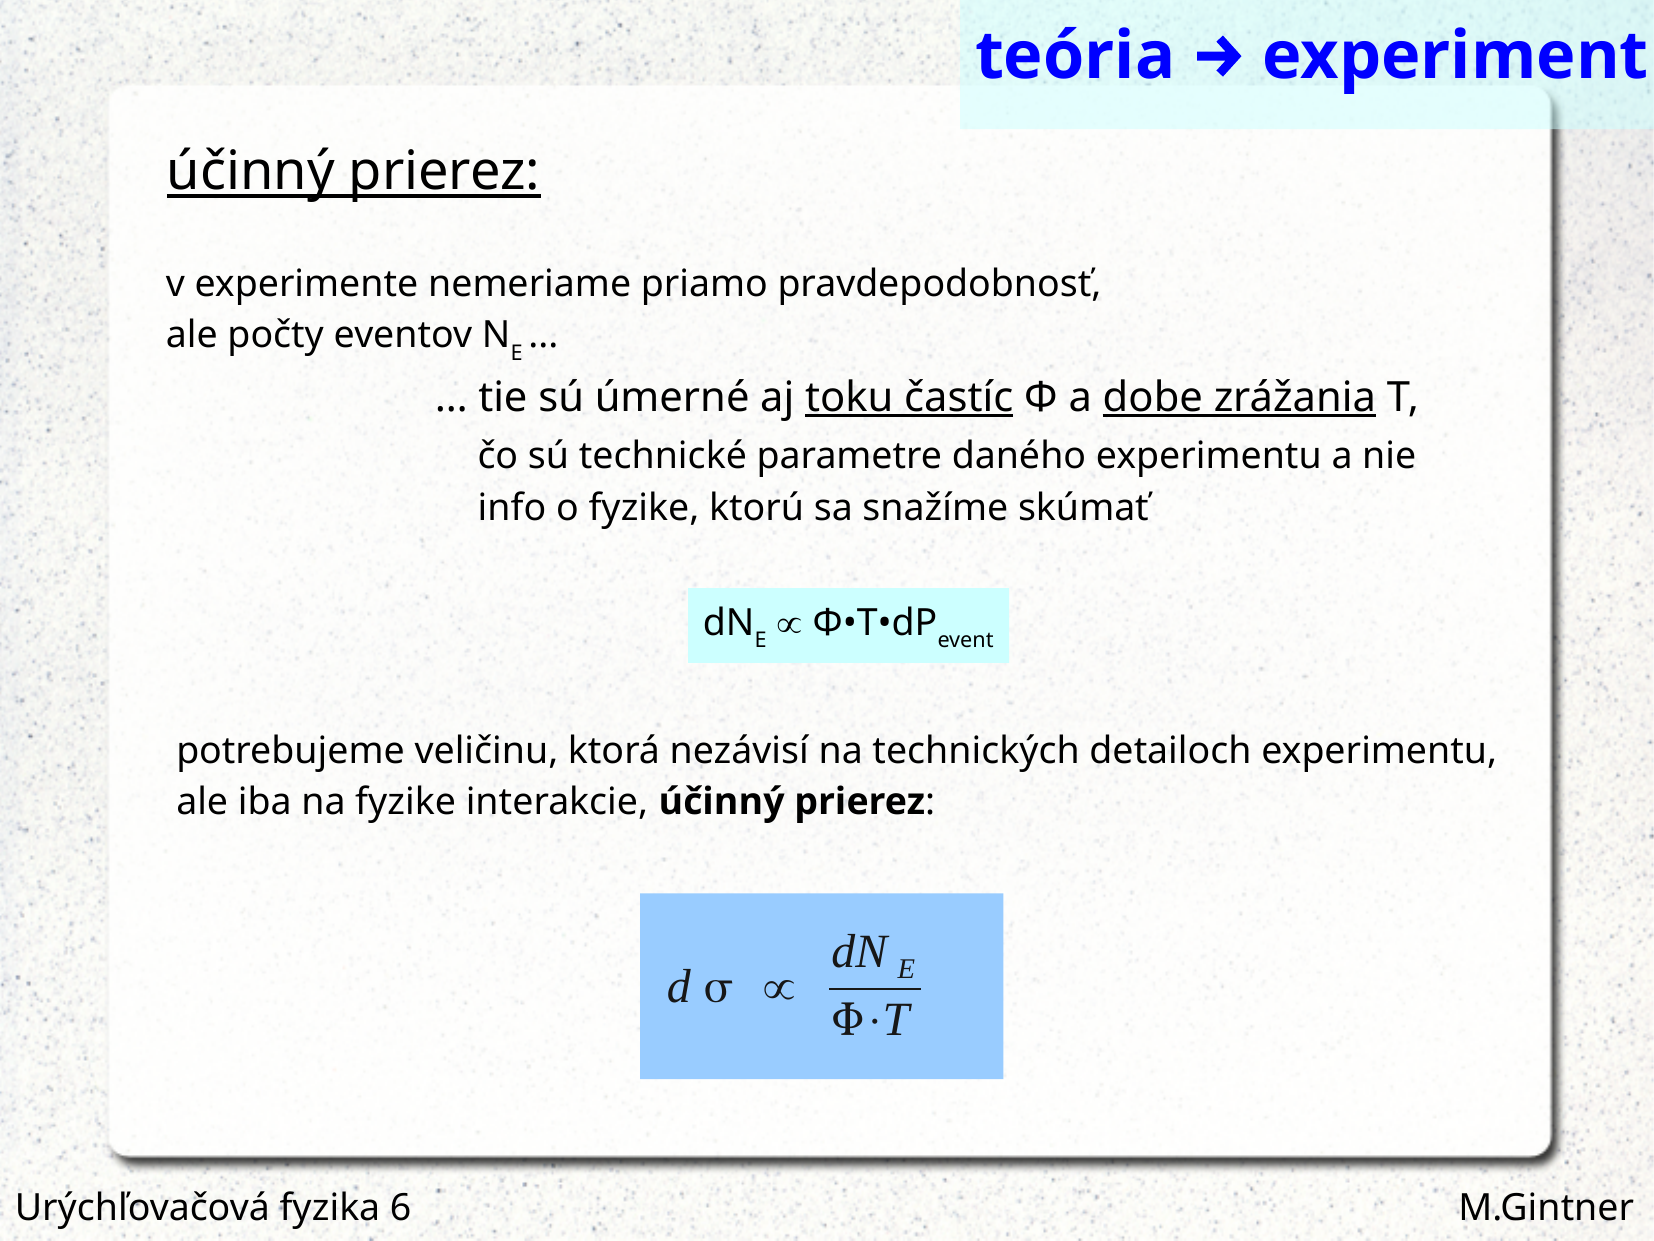

teória → experiment
účinný prierez:
v experimente nemeriame priamo pravdepodobnosť,
ale počty eventov NE ...
 … tie sú úmerné aj toku častíc Φ a dobe zrážania T,
 čo sú technické parametre daného experimentu a nie
 info o fyzike, ktorú sa snažíme skúmať
dNE  Φ•T•dPevent
potrebujeme veličinu, ktorá nezávisí na technických detailoch experimentu,
ale iba na fyzike interakcie, účinný prierez:
Urýchľovačová fyzika 6
M.Gintner